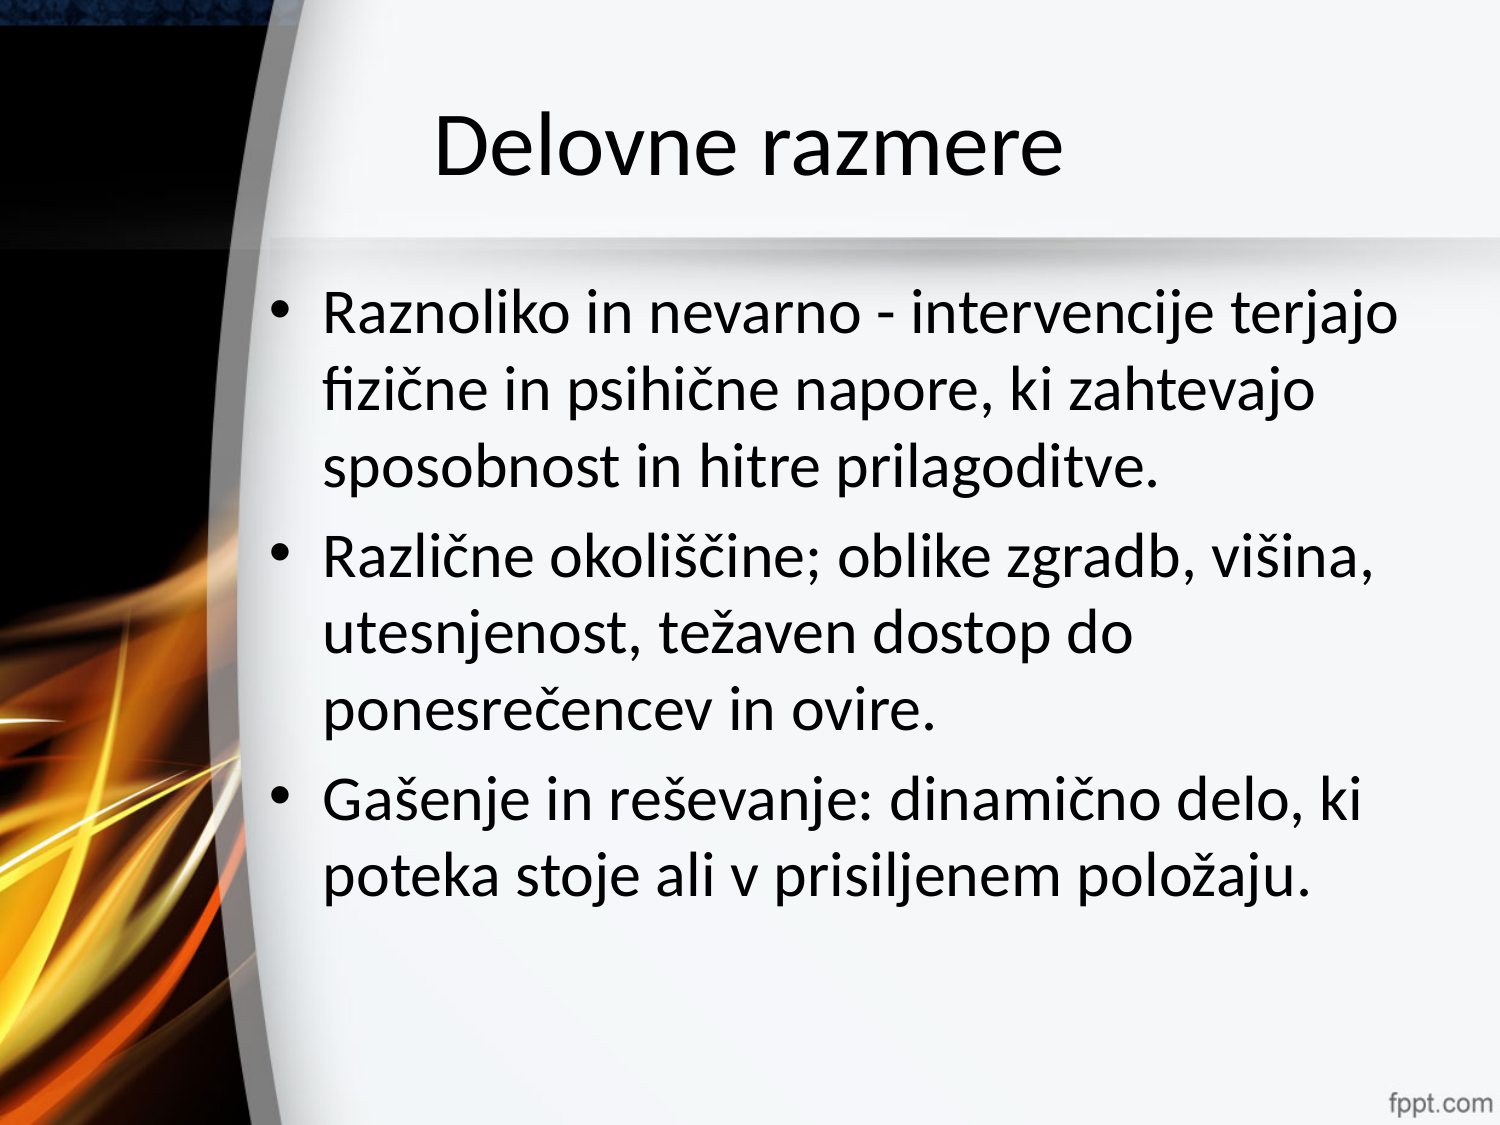

# Delovne razmere
Raznoliko in nevarno - intervencije terjajo fizične in psihične napore, ki zahtevajo sposobnost in hitre prilagoditve.
Različne okoliščine; oblike zgradb, višina, utesnjenost, težaven dostop do ponesrečencev in ovire.
Gašenje in reševanje: dinamično delo, ki poteka stoje ali v prisiljenem položaju.